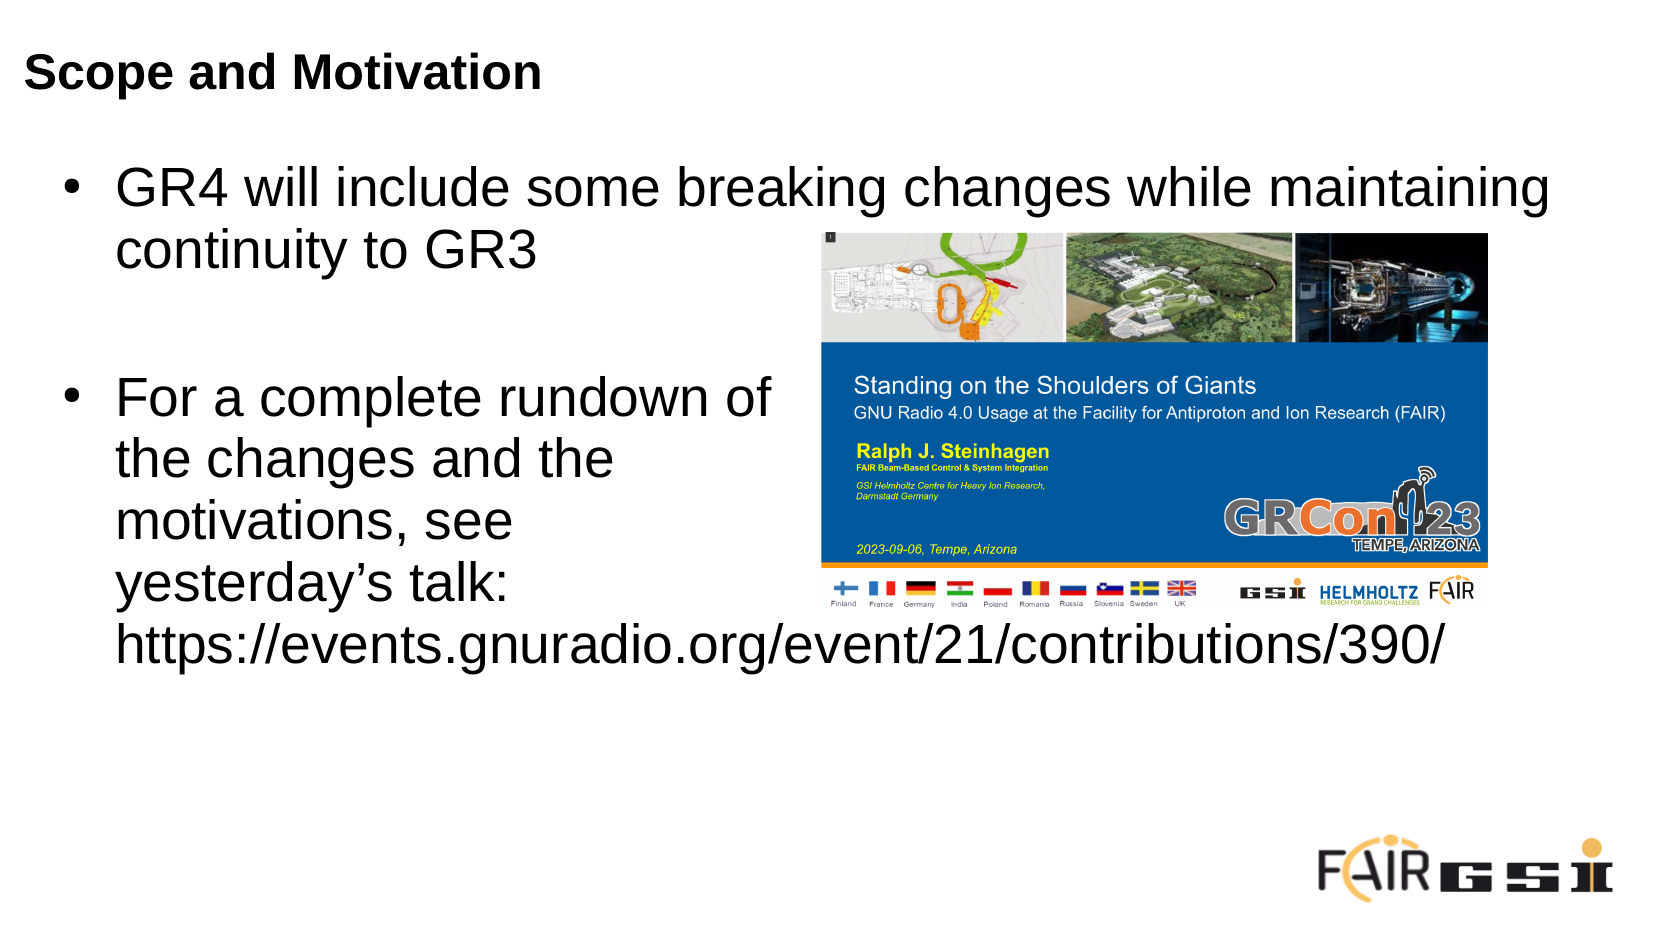

# Scope and Motivation
GR4 will include some breaking changes while maintaining continuity to GR3
For a complete rundown of
the changes and the
motivations, see
yesterday’s talk: https://events.gnuradio.org/event/21/contributions/390/